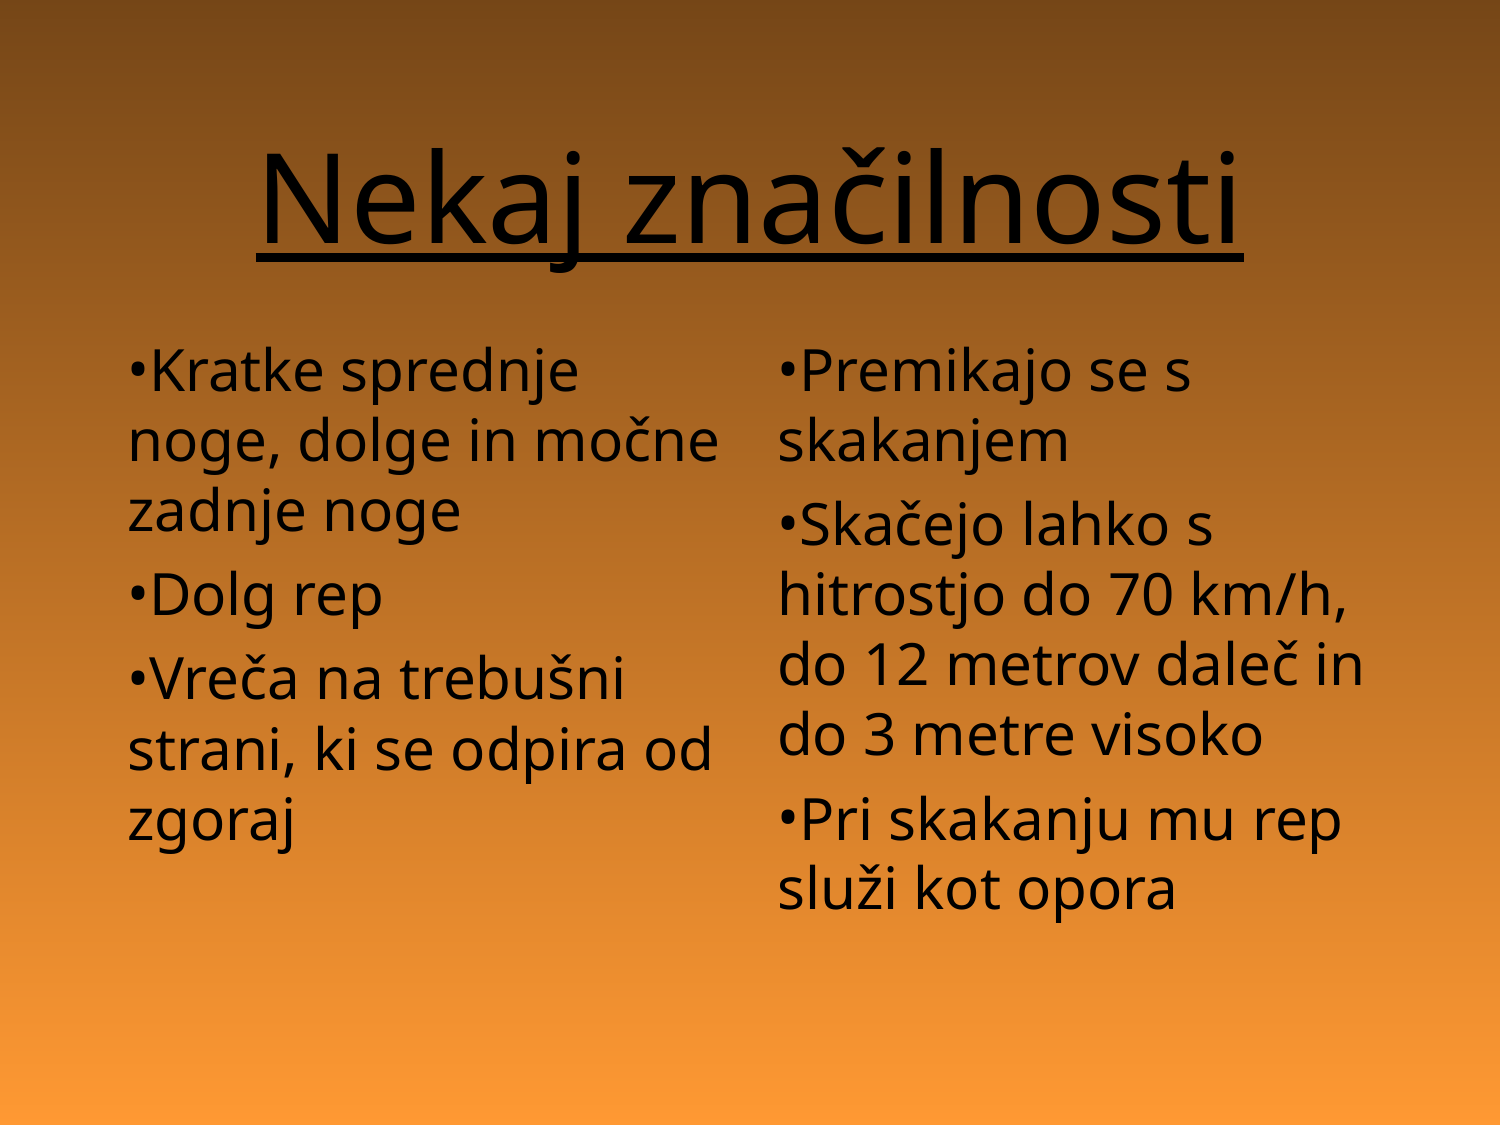

# Nekaj značilnosti
Kratke sprednje noge, dolge in močne zadnje noge
Dolg rep
Vreča na trebušni strani, ki se odpira od zgoraj
Premikajo se s skakanjem
Skačejo lahko s hitrostjo do 70 km/h, do 12 metrov daleč in do 3 metre visoko
Pri skakanju mu rep služi kot opora